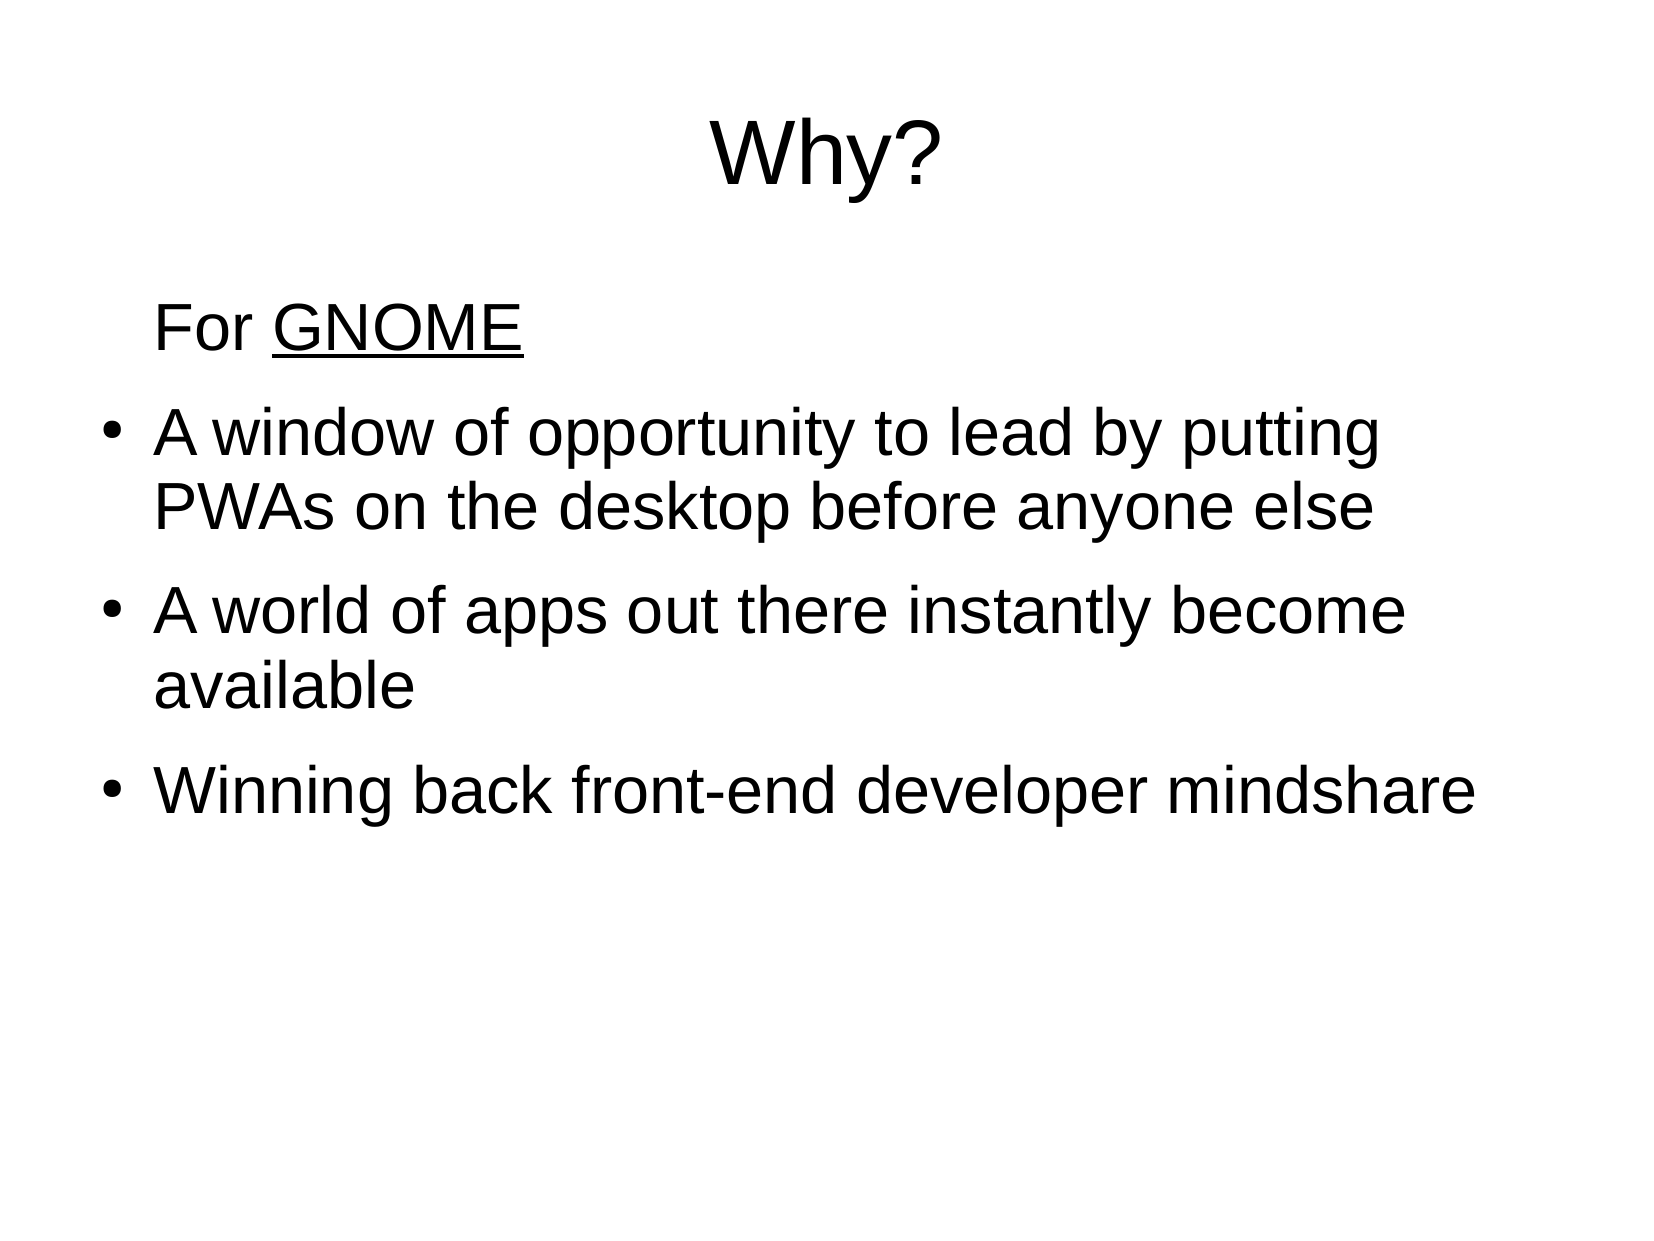

# Why?
For GNOME️
A window of opportunity to lead by putting PWAs on the desktop before anyone else
A world of apps out there instantly become available
Winning back front-end developer mindshare